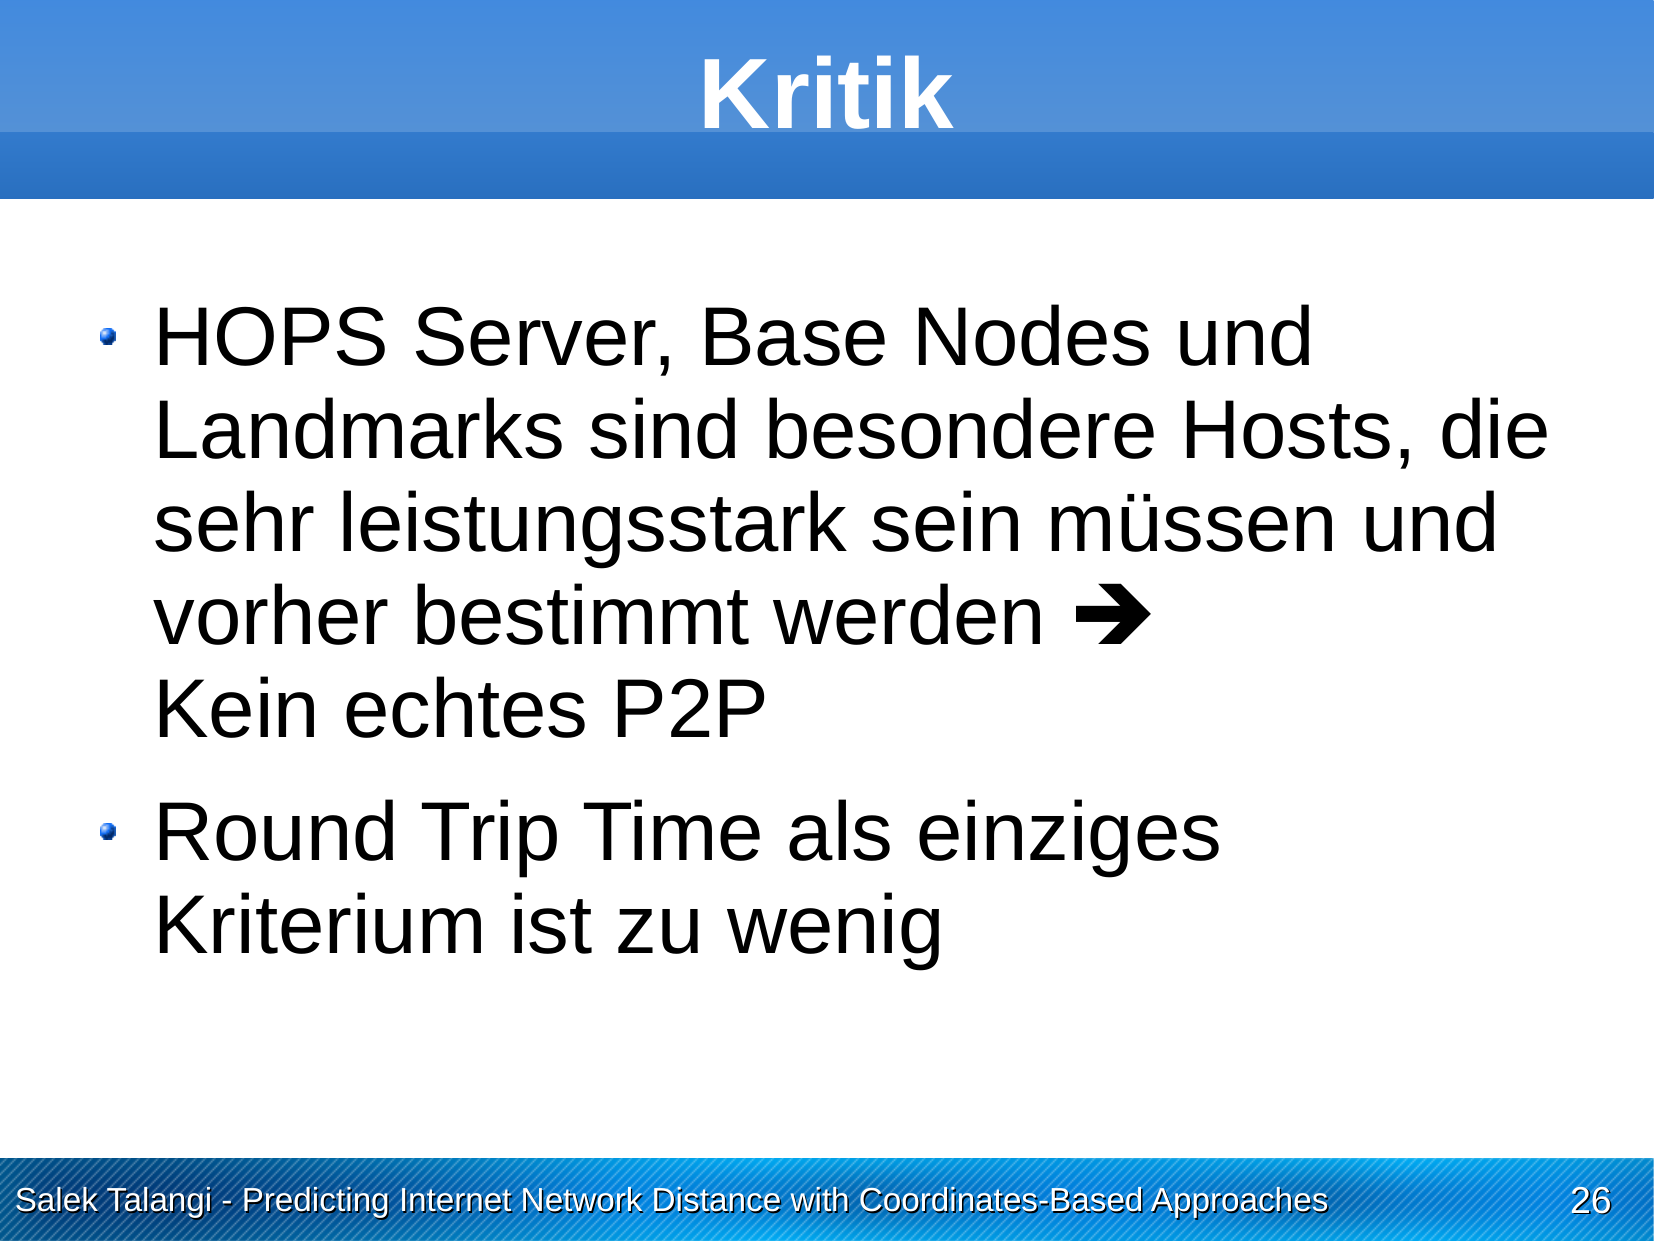

# Kritik
HOPS Server, Base Nodes und Landmarks sind besondere Hosts, die sehr leistungsstark sein müssen und vorher bestimmt werden
Kein echtes P2P
Round Trip Time als einziges Kriterium ist zu wenig